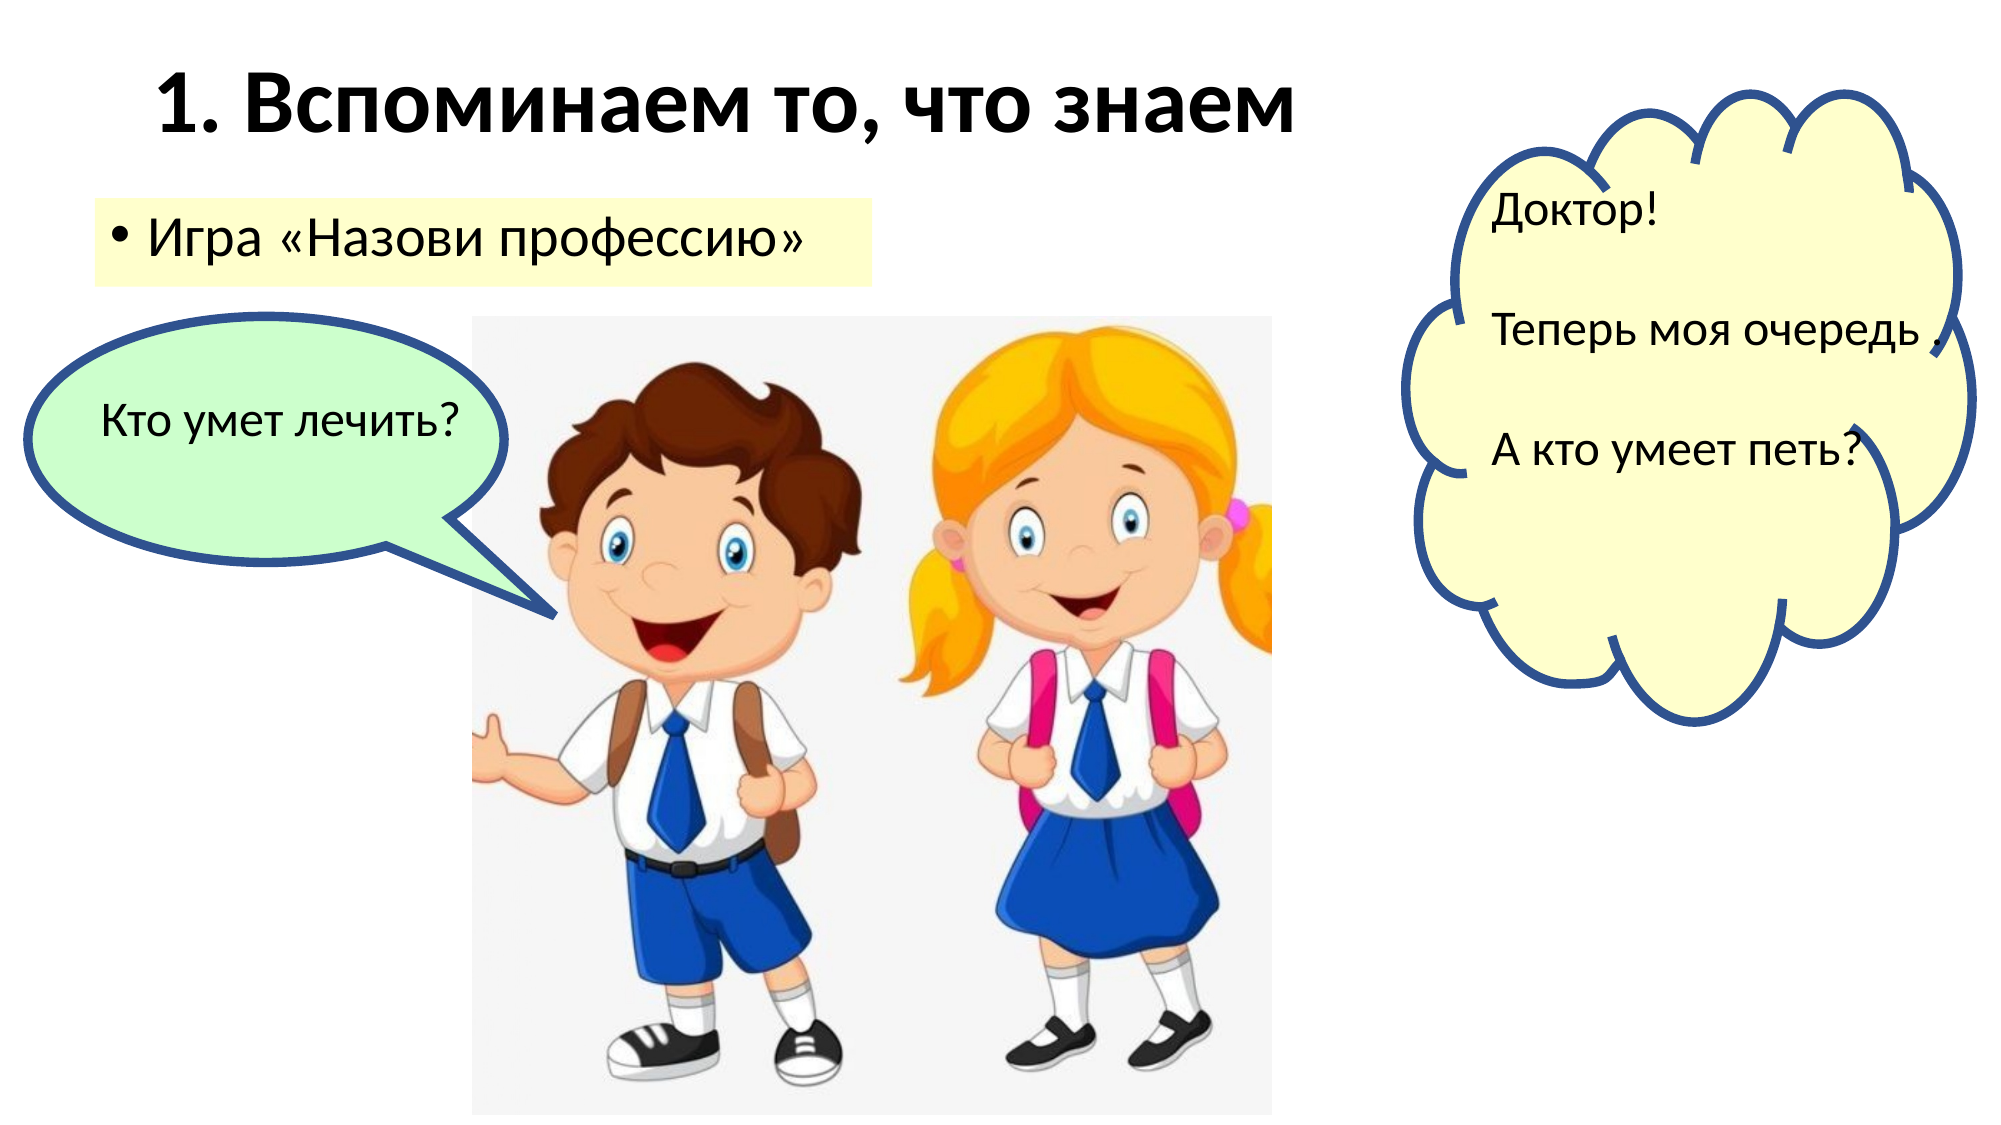

# 1. Вспоминаем то, что знаем
Доктор!
Теперь моя очередь .
А кто умеет петь?
Игра «Назови профессию»
Кто умет лечить?